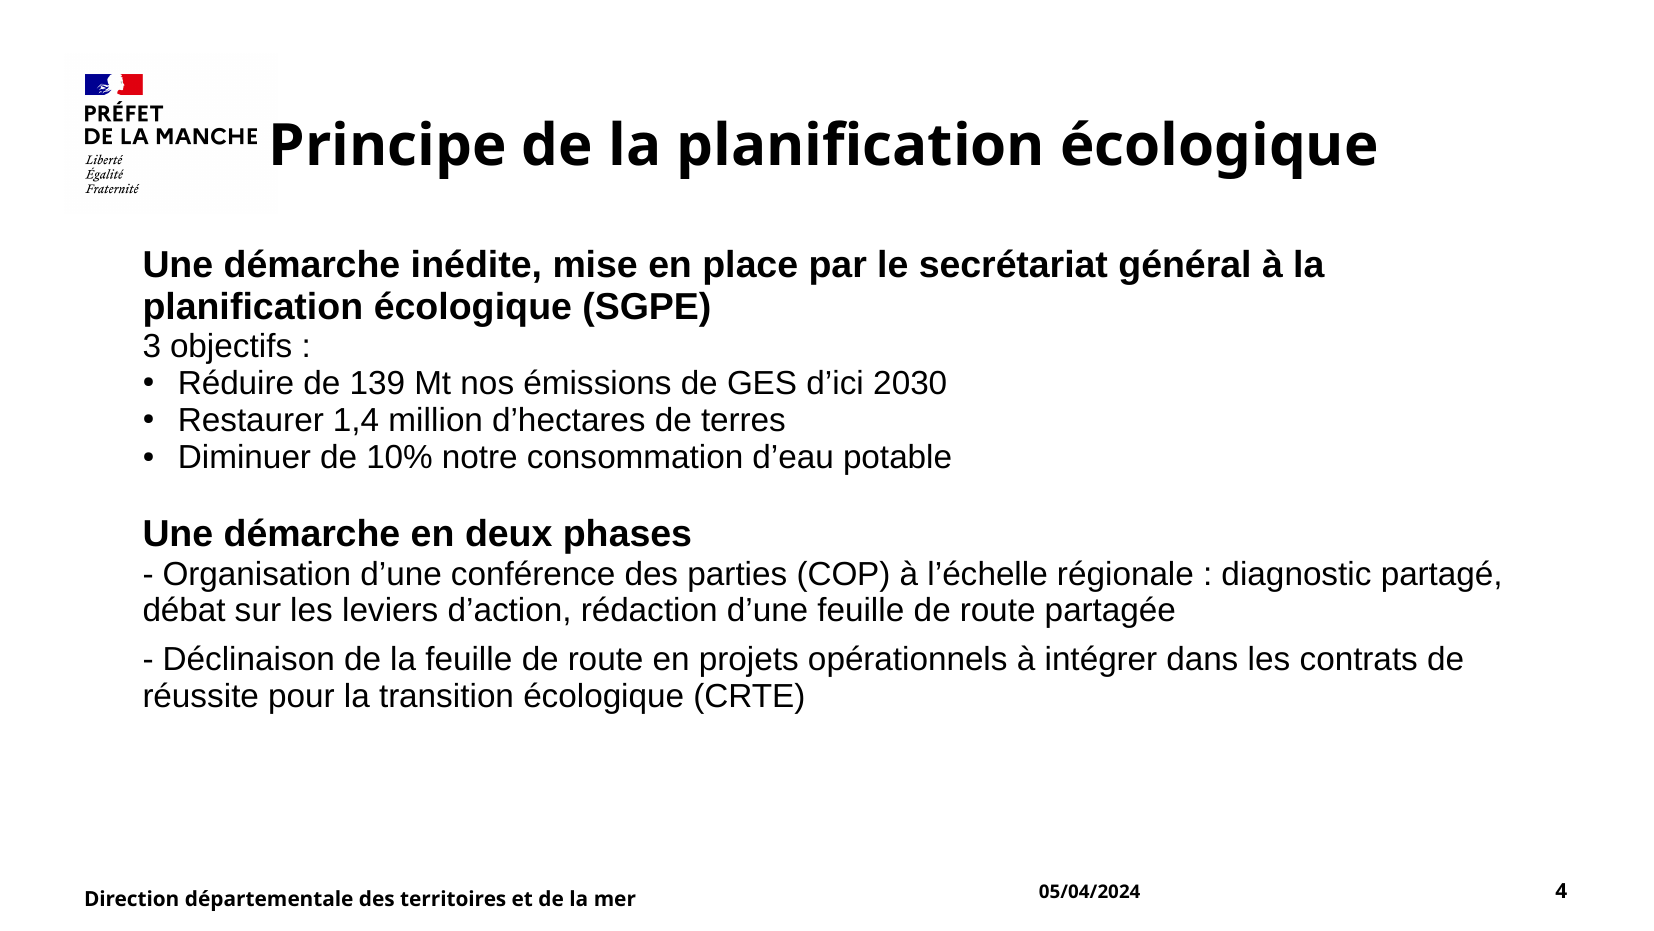

# Principe de la planification écologique
Une démarche inédite, mise en place par le secrétariat général à la planification écologique (SGPE)
3 objectifs :
Réduire de 139 Mt nos émissions de GES d’ici 2030
Restaurer 1,4 million d’hectares de terres
Diminuer de 10% notre consommation d’eau potable
Une démarche en deux phases
- Organisation d’une conférence des parties (COP) à l’échelle régionale : diagnostic partagé, débat sur les leviers d’action, rédaction d’une feuille de route partagée
- Déclinaison de la feuille de route en projets opérationnels à intégrer dans les contrats de réussite pour la transition écologique (CRTE)
4